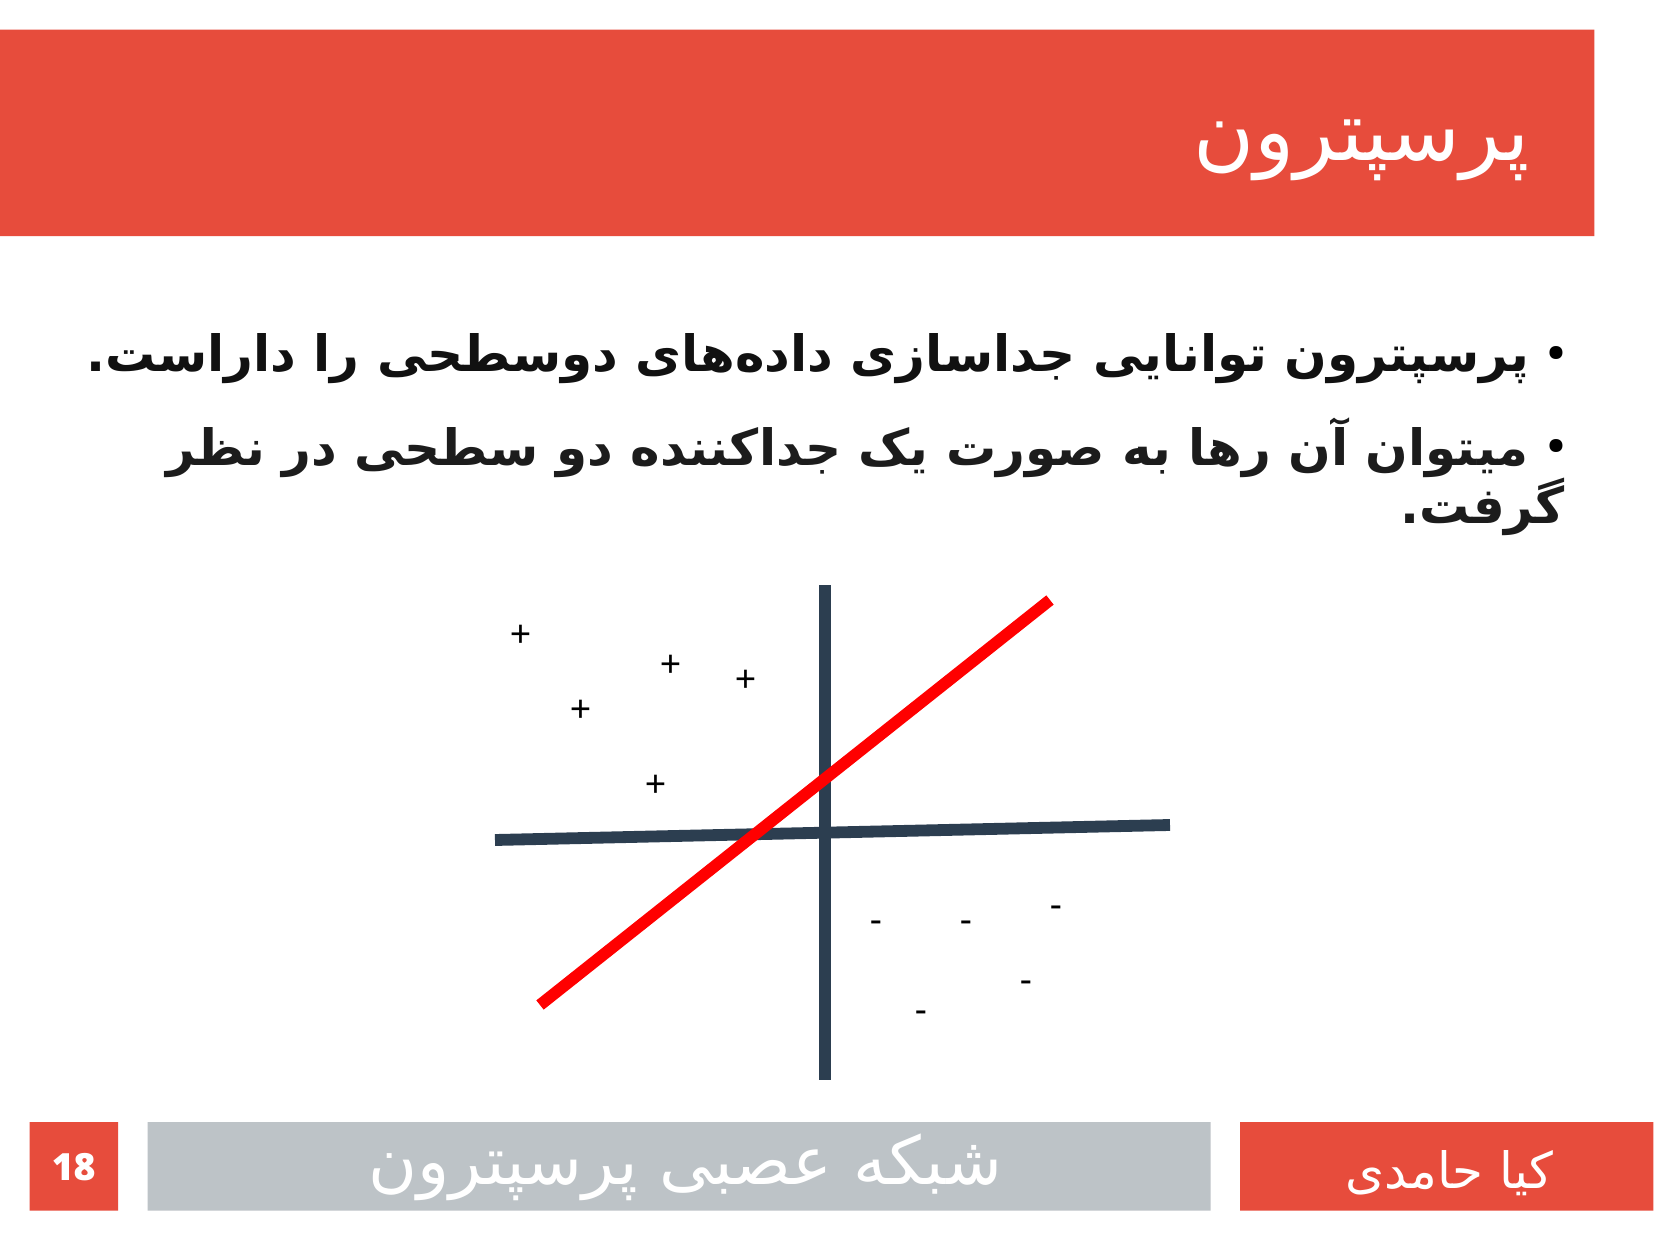

پرسپترون
# پرسپترون توانایی جداسازی داده‌های دوسطحی را داراست.
 میتوان آن رها به صورت یک جداکننده دو سطحی در نظر گرفت.
+
+
+
+
+
-
-
-
-
-
18
 شبکه عصبی پرسپترون
کیا حامدی